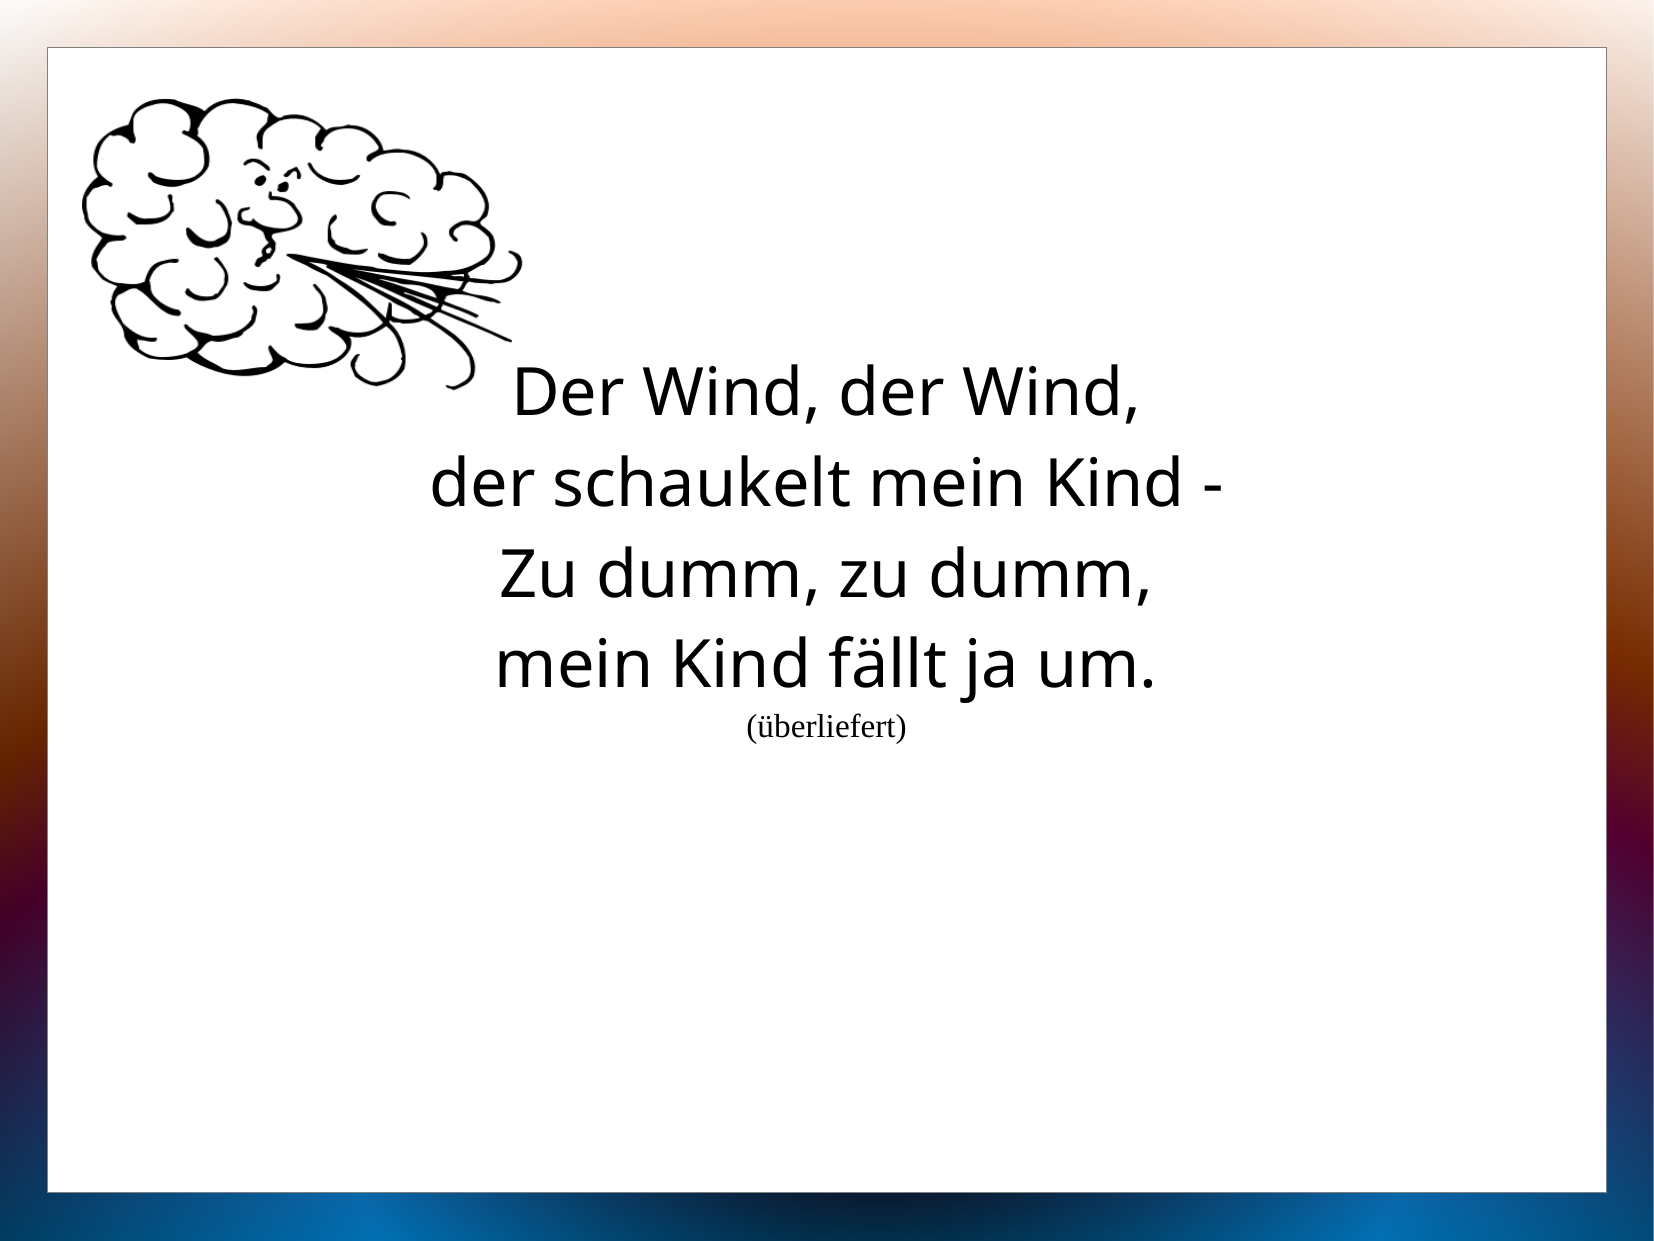

# Der Wind, der Wind,
der schaukelt mein Kind -
Zu dumm, zu dumm,
mein Kind fällt ja um.
(überliefert)